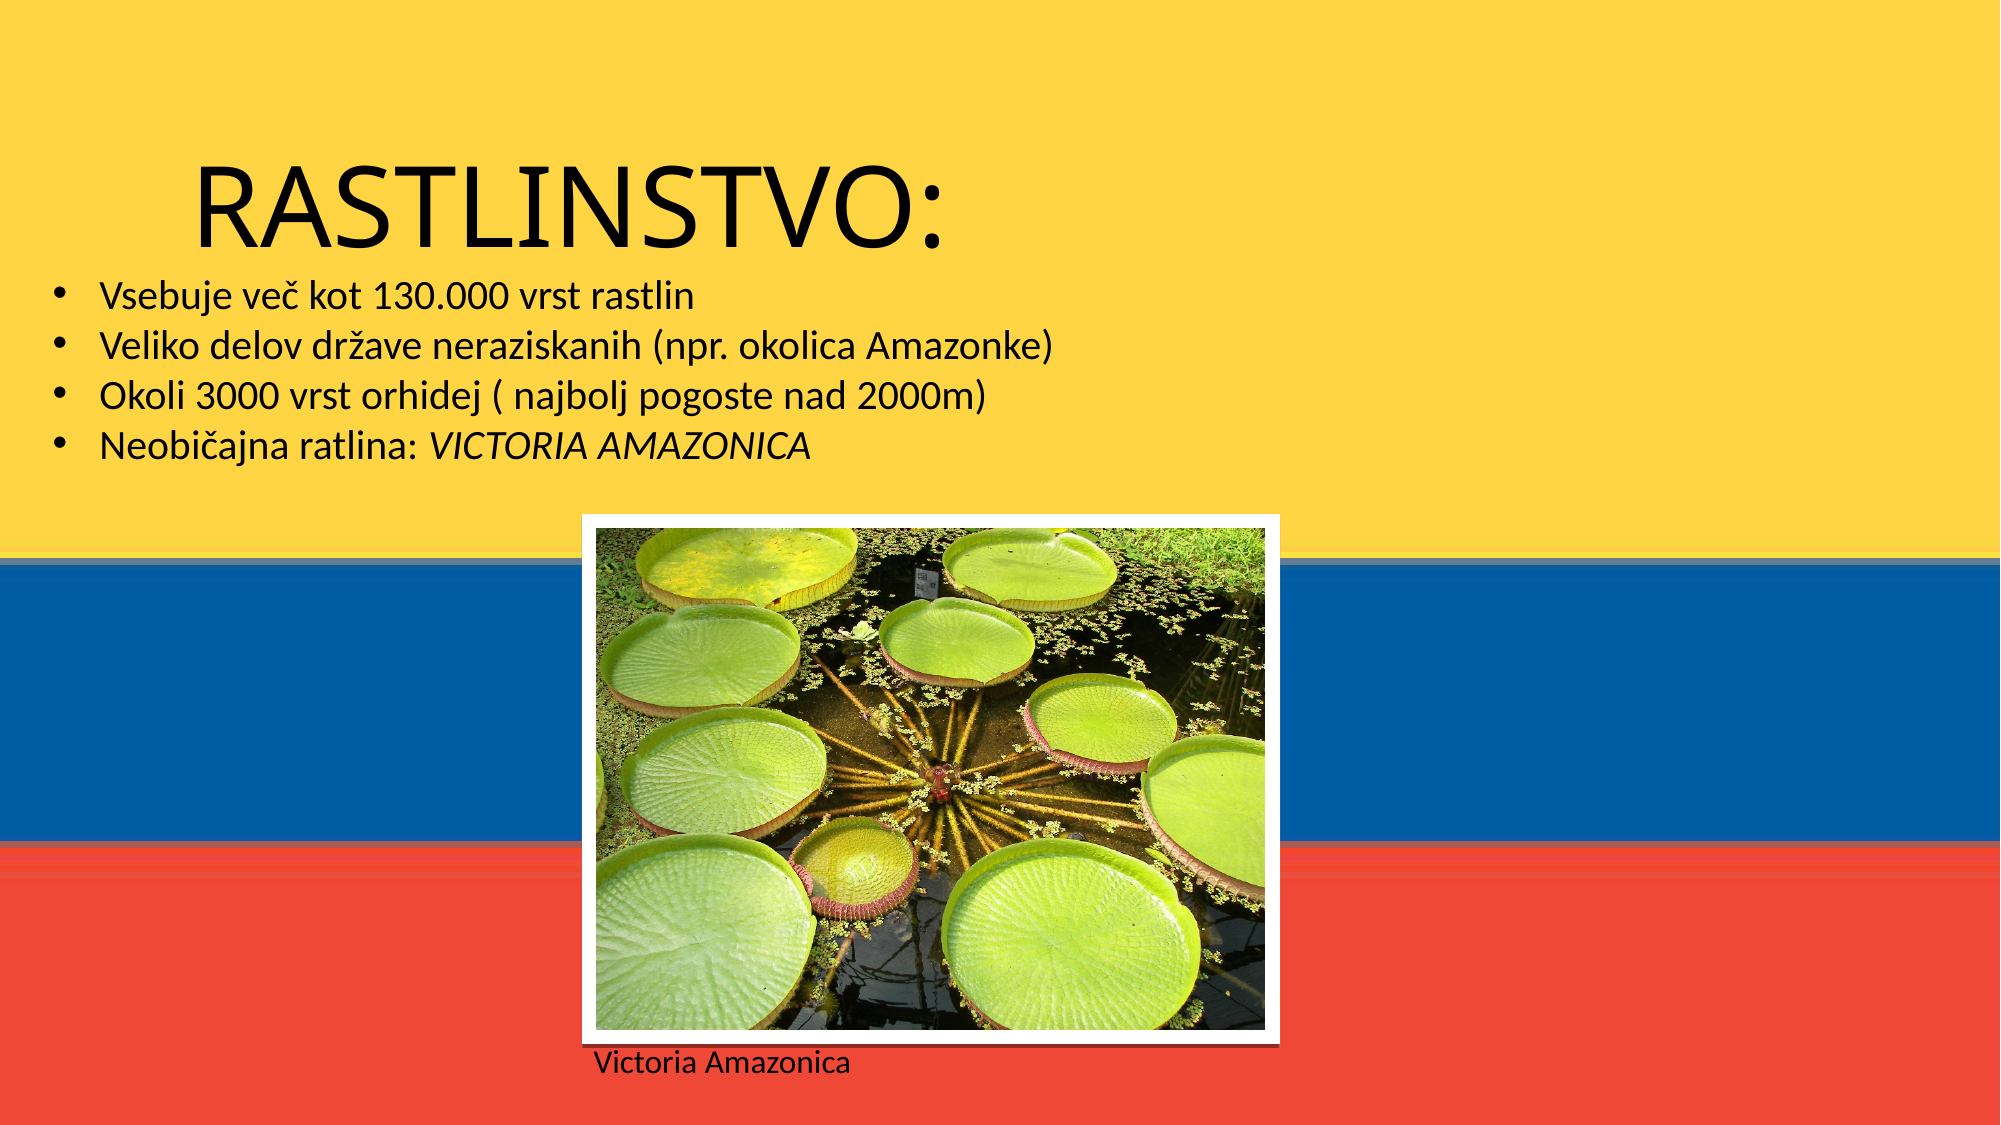

# Rastlinstvo:
Vsebuje več kot 130.000 vrst rastlin
Veliko delov države neraziskanih (npr. okolica Amazonke)
Okoli 3000 vrst orhidej ( najbolj pogoste nad 2000m)
Neobičajna ratlina: VICTORIA AMAZONICA
Victoria Amazonica